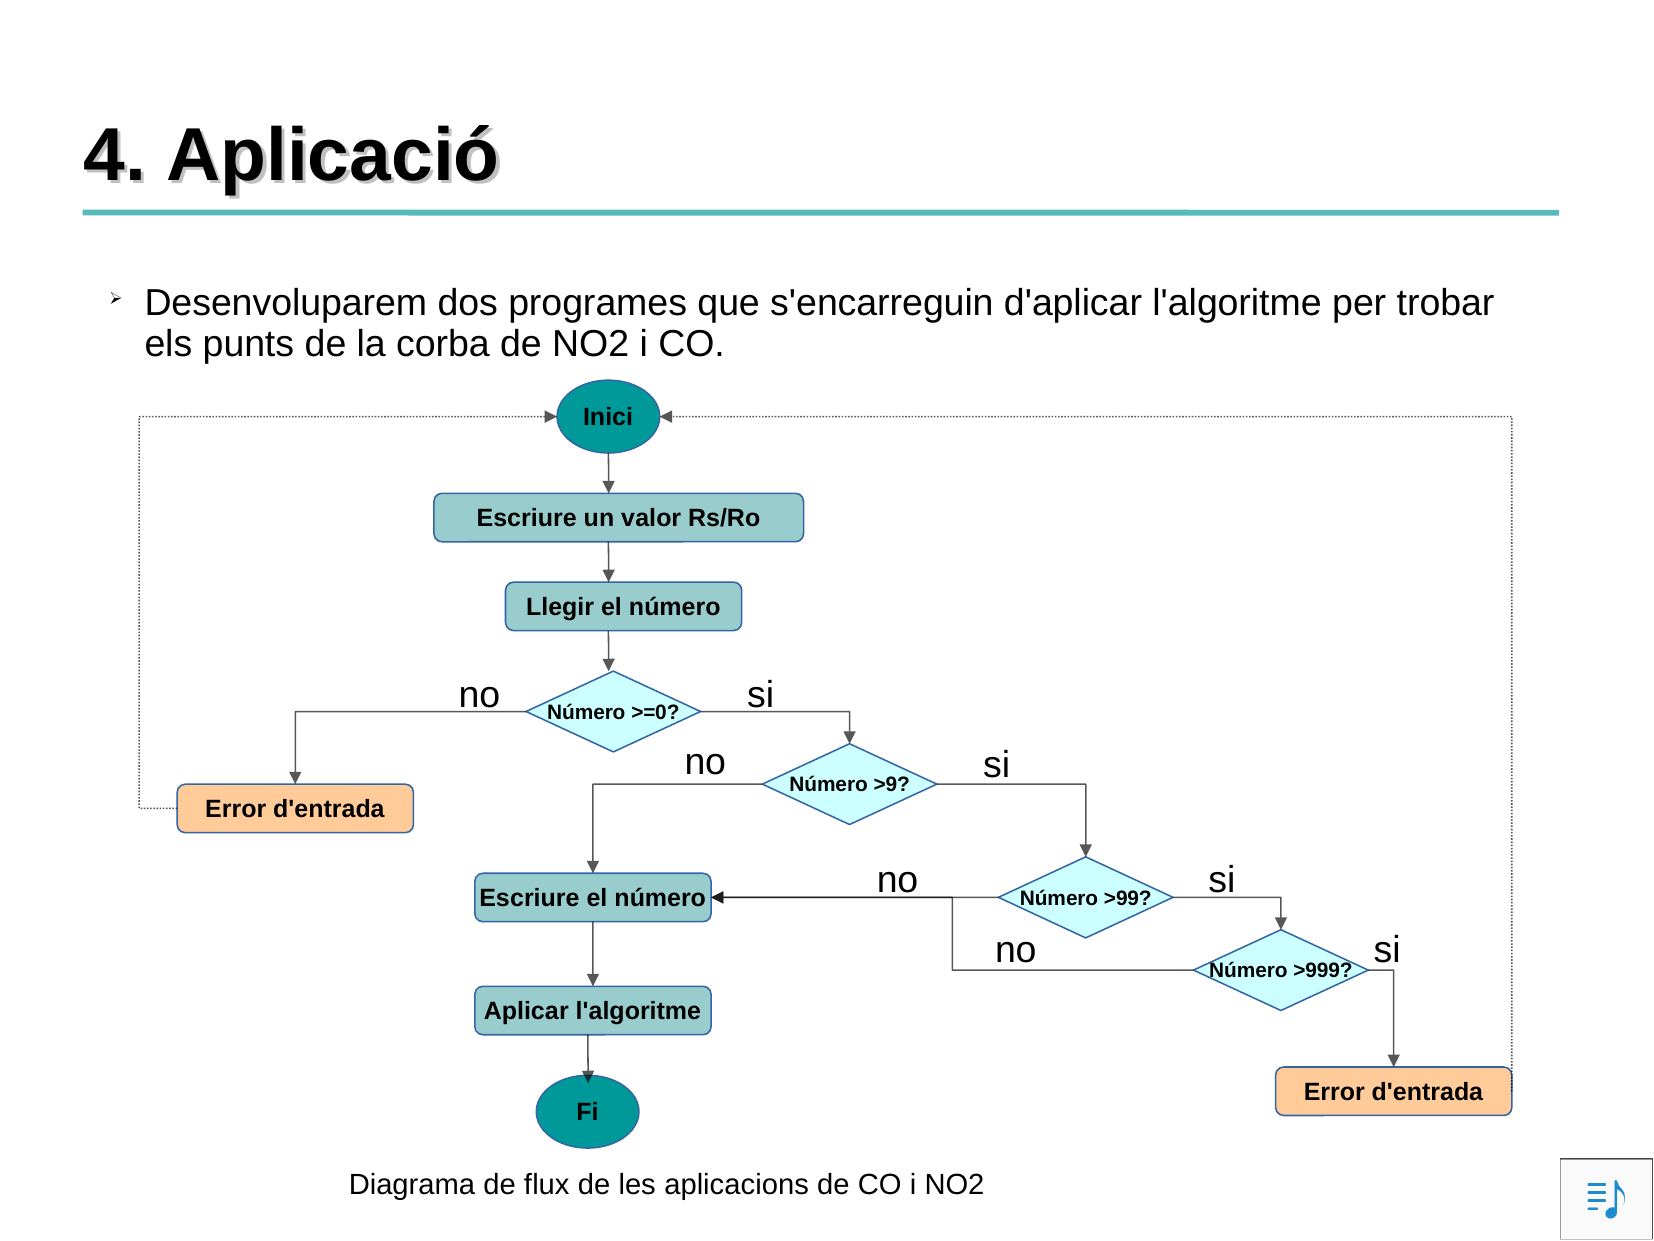

# 4. Aplicació
Desenvoluparem dos programes que s'encarreguin d'aplicar l'algoritme per trobar els punts de la corba de NO2 i CO.
Inici
Escriure un valor Rs/Ro
Llegir el número
no
si
Número >=0?
no
si
Número >9?
Error d'entrada
si
no
Número >99?
Escriure el número
no
si
Número >999?
Aplicar l'algoritme
Error d'entrada
Fi
Diagrama de flux de les aplicacions de CO i NO2